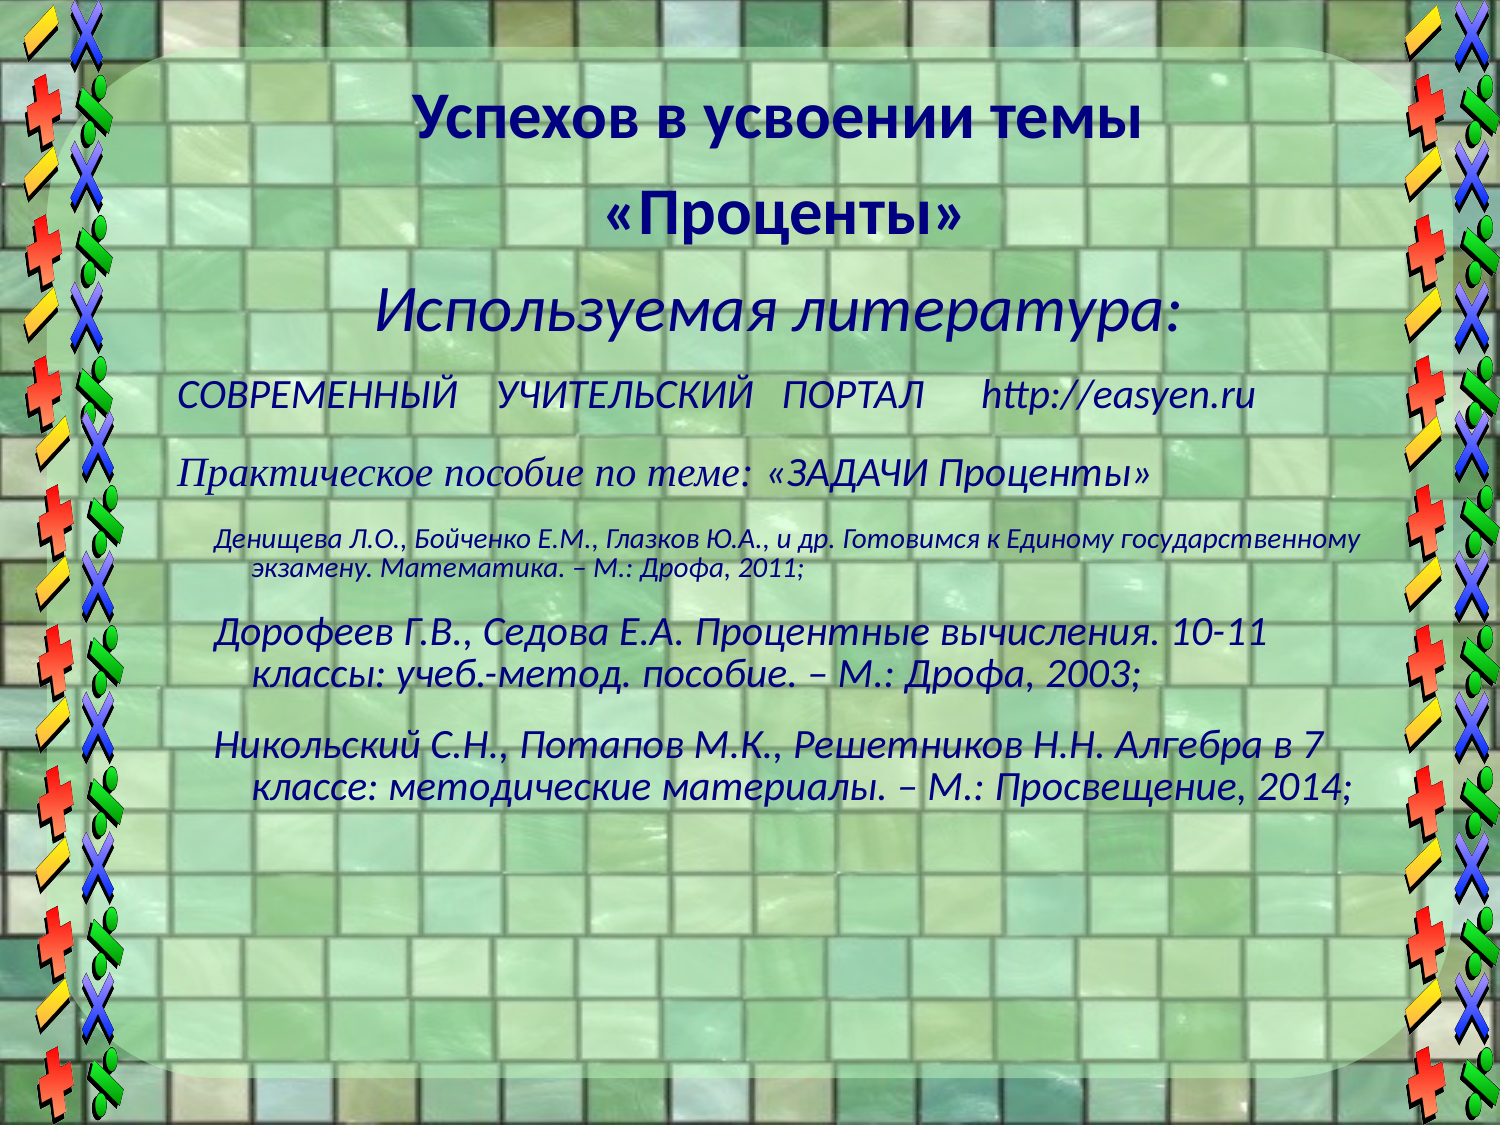

#
Успехов в усвоении темы
 «Проценты»
Используемая литература:
СОВРЕМЕННЫЙ УЧИТЕЛЬСКИЙ ПОРТАЛ http://easyen.ru
Практическое пособие по теме: «ЗАДАЧИ Проценты»
Денищева Л.О., Бойченко Е.М., Глазков Ю.А., и др. Готовимся к Единому государственному экзамену. Математика. – М.: Дрофа, 2011;
Дорофеев Г.В., Седова Е.А. Процентные вычисления. 10-11 классы: учеб.-метод. пособие. – М.: Дрофа, 2003;
Никольский С.Н., Потапов М.К., Решетников Н.Н. Алгебра в 7 классе: методические материалы. – М.: Просвещение, 2014;